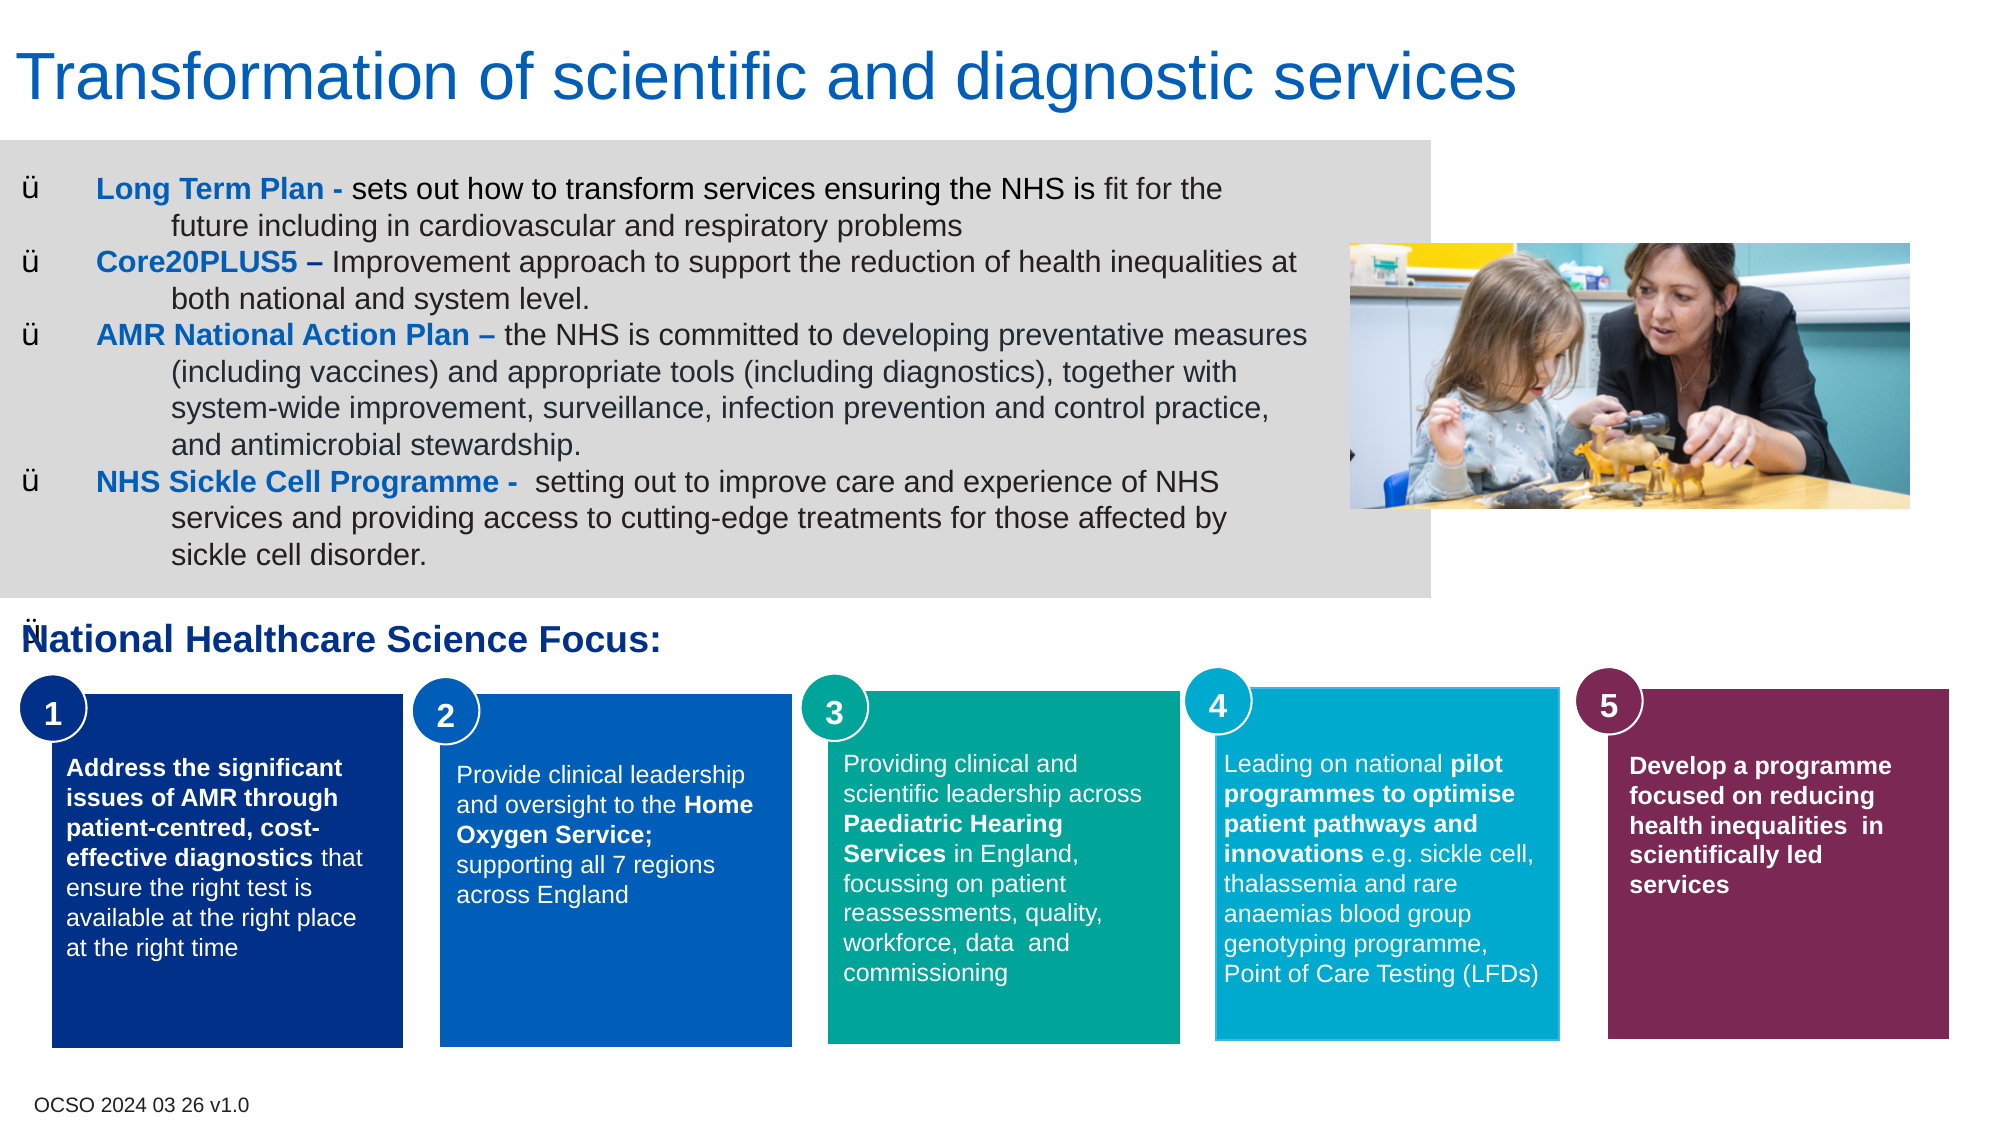

Transformation of scientific and diagnostic services
Long Term Plan - sets out how to transform services ensuring the NHS is fit for the future including in cardiovascular and respiratory problems
Core20PLUS5 – Improvement approach to support the reduction of health inequalities at both national and system level.
AMR National Action Plan – the NHS is committed to developing preventative measures (including vaccines) and appropriate tools (including diagnostics), together with system-wide improvement, surveillance, infection prevention and control practice, and antimicrobial stewardship.
NHS Sickle Cell Programme - setting out to improve care and experience of NHS services and providing access to cutting-edge treatments for those affected by sickle cell disorder.
National Healthcare Science Focus:
4
5
3
1
2
Providing clinical and scientific leadership across Paediatric Hearing Services in England, focussing on patient reassessments, quality, workforce, data and commissioning
Leading on national pilot programmes to optimise patient pathways and innovations e.g. sickle cell, thalassemia and rare anaemias blood group genotyping programme, Point of Care Testing (LFDs)
Develop a programme focused on reducing health inequalities in scientifically led services
Address the significant issues of AMR through patient-centred, cost-effective diagnostics that ensure the right test is available at the right place at the right time ​
Provide clinical leadership and oversight to the Home Oxygen Service; supporting all 7 regions across England
OCSO 2024 03 26 v1.0